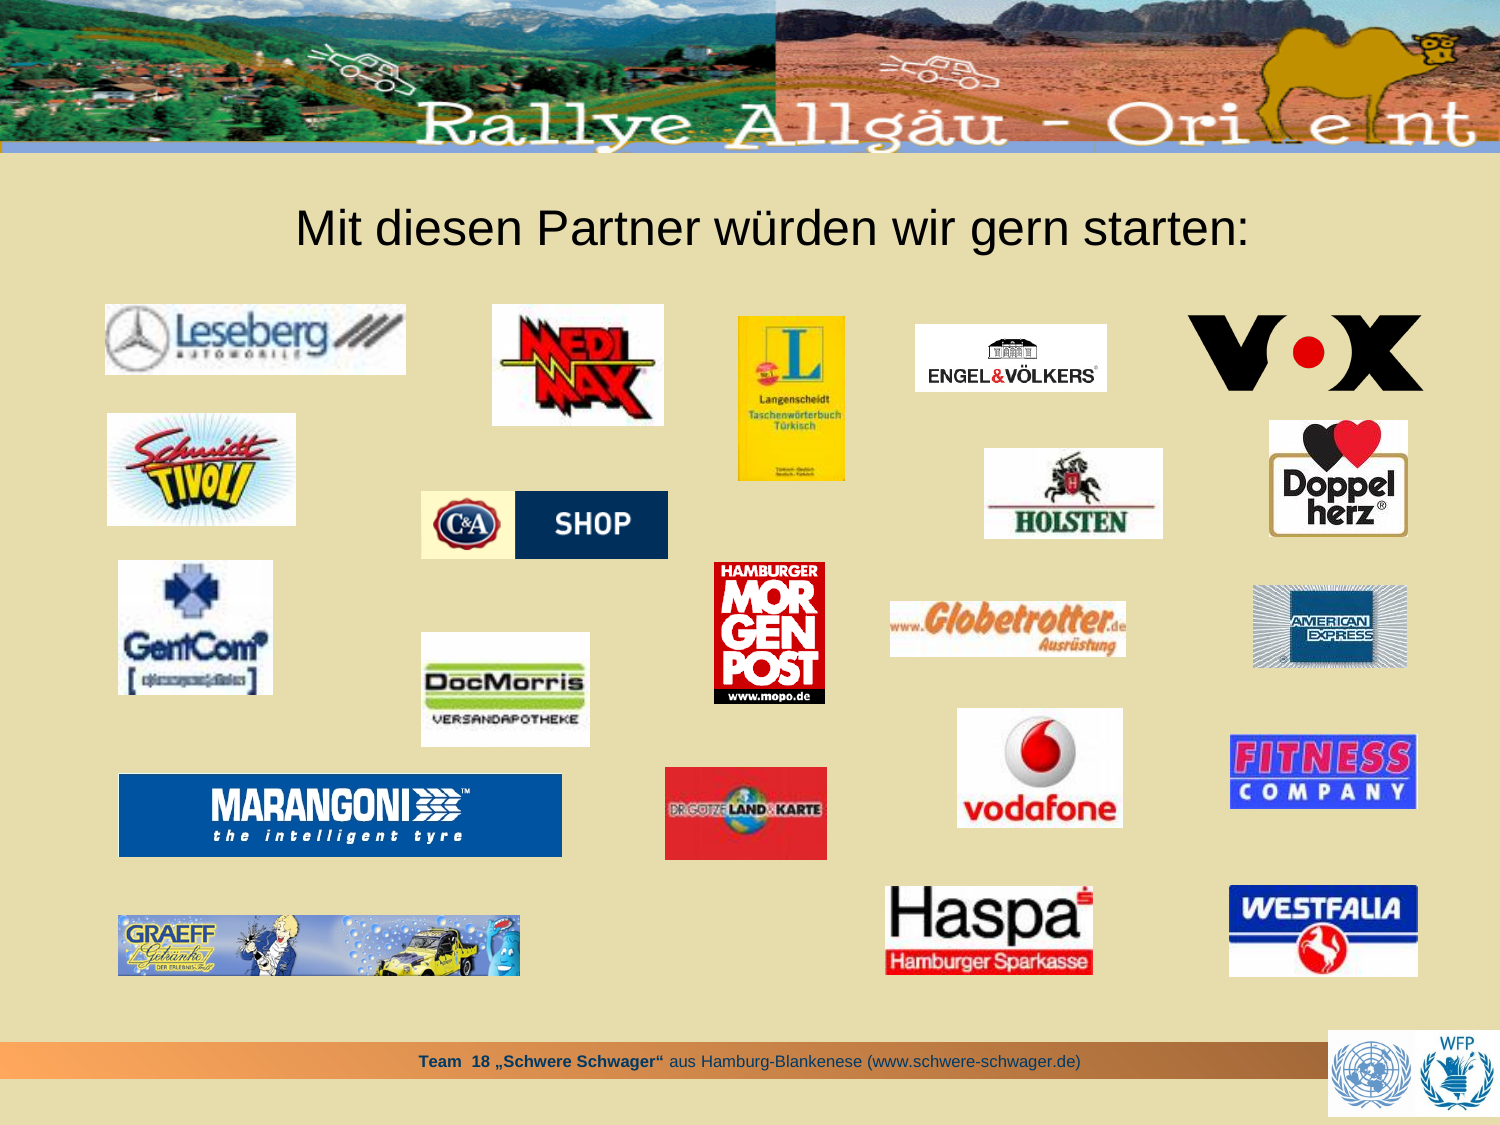

Mit diesen Partner würden wir gern starten: